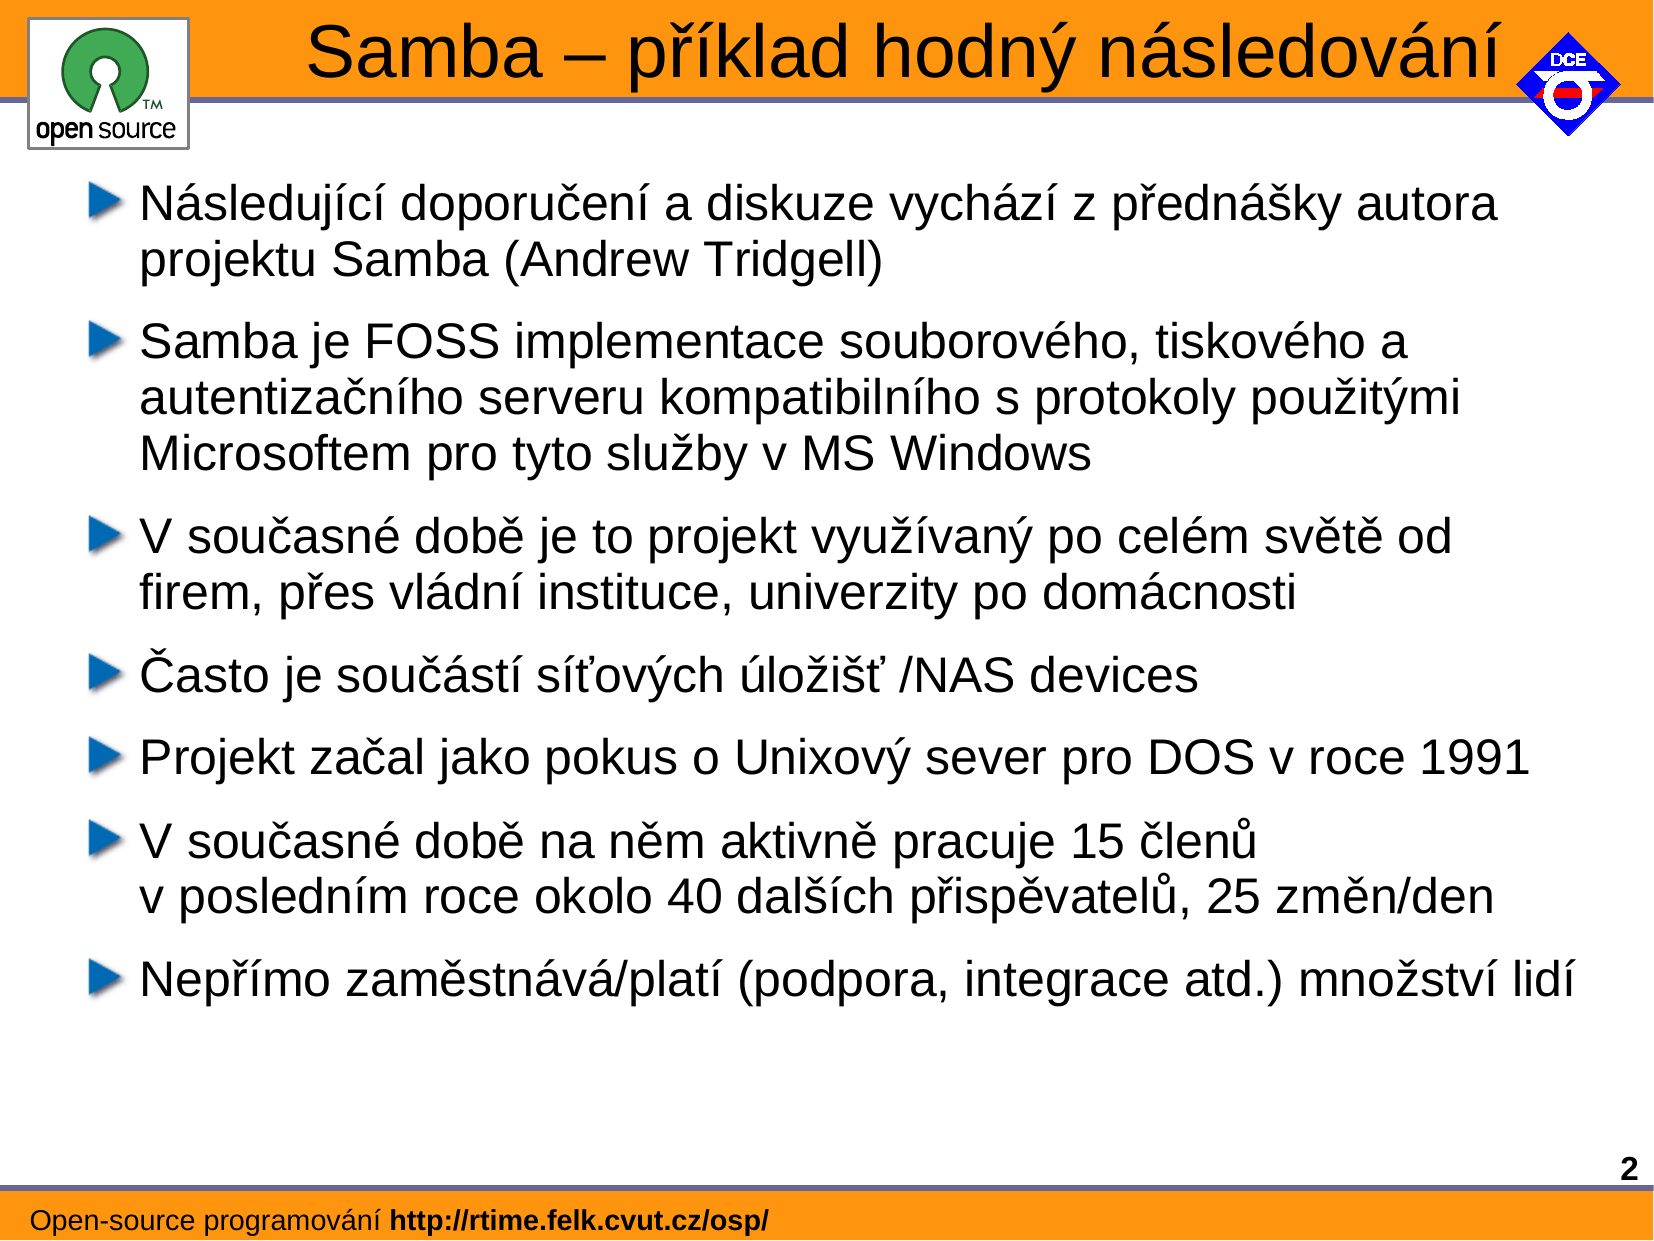

# Samba – příklad hodný následování
Následující doporučení a diskuze vychází z přednášky autora projektu Samba (Andrew Tridgell)
Samba je FOSS implementace souborového, tiskového a autentizačního serveru kompatibilního s protokoly použitými Microsoftem pro tyto služby v MS Windows
V současné době je to projekt využívaný po celém světě od firem, přes vládní instituce, univerzity po domácnosti
Často je součástí síťových úložišť /NAS devices
Projekt začal jako pokus o Unixový sever pro DOS v roce 1991
V současné době na něm aktivně pracuje 15 členů
v posledním roce okolo 40 dalších přispěvatelů, 25 změn/den
Nepřímo zaměstnává/platí (podpora, integrace atd.) množství lidí